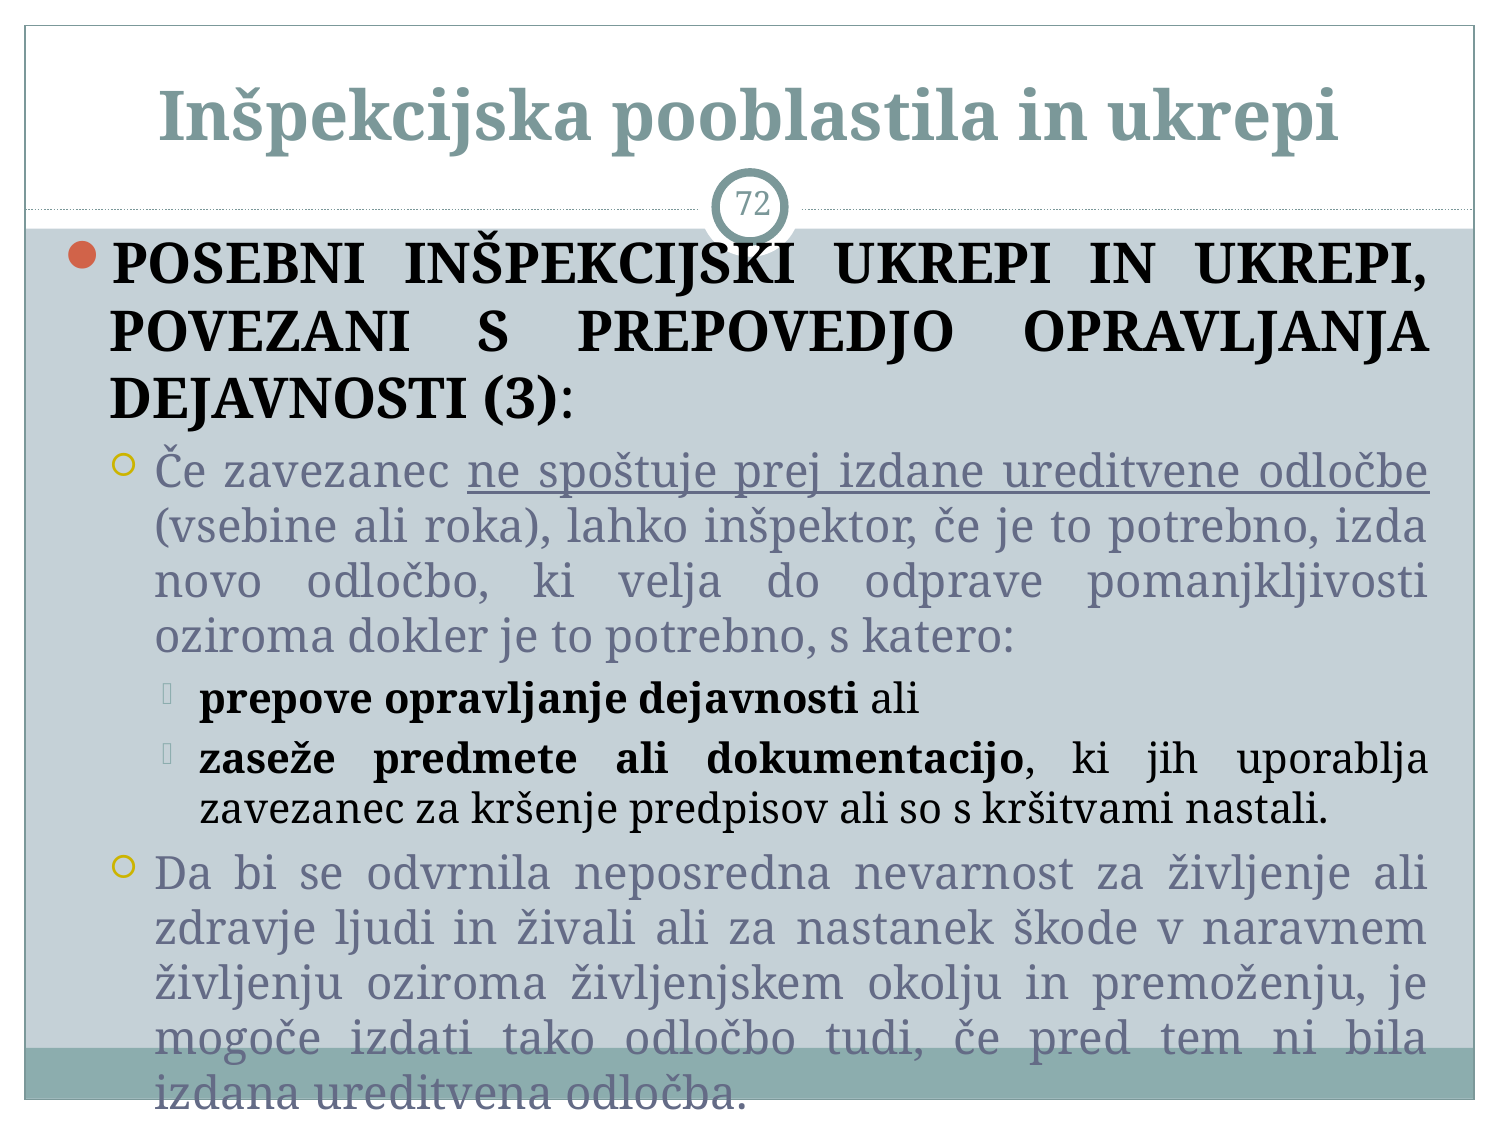

# Inšpekcijska pooblastila in ukrepi
POSEBNI INŠPEKCIJSKI UKREPI IN UKREPI, POVEZANI S PREPOVEDJO OPRAVLJANJA DEJAVNOSTI (3):
Če zavezanec ne spoštuje prej izdane ureditvene odločbe (vsebine ali roka), lahko inšpektor, če je to potrebno, izda novo odločbo, ki velja do odprave pomanjkljivosti oziroma dokler je to potrebno, s katero:
prepove opravljanje dejavnosti ali
zaseže predmete ali dokumentacijo, ki jih uporablja zavezanec za kršenje predpisov ali so s kršitvami nastali.
Da bi se odvrnila neposredna nevarnost za življenje ali zdravje ljudi in živali ali za nastanek škode v naravnem življenju oziroma življenjskem okolju in premoženju, je mogoče izdati tako odločbo tudi, če pred tem ni bila izdana ureditvena odločba.